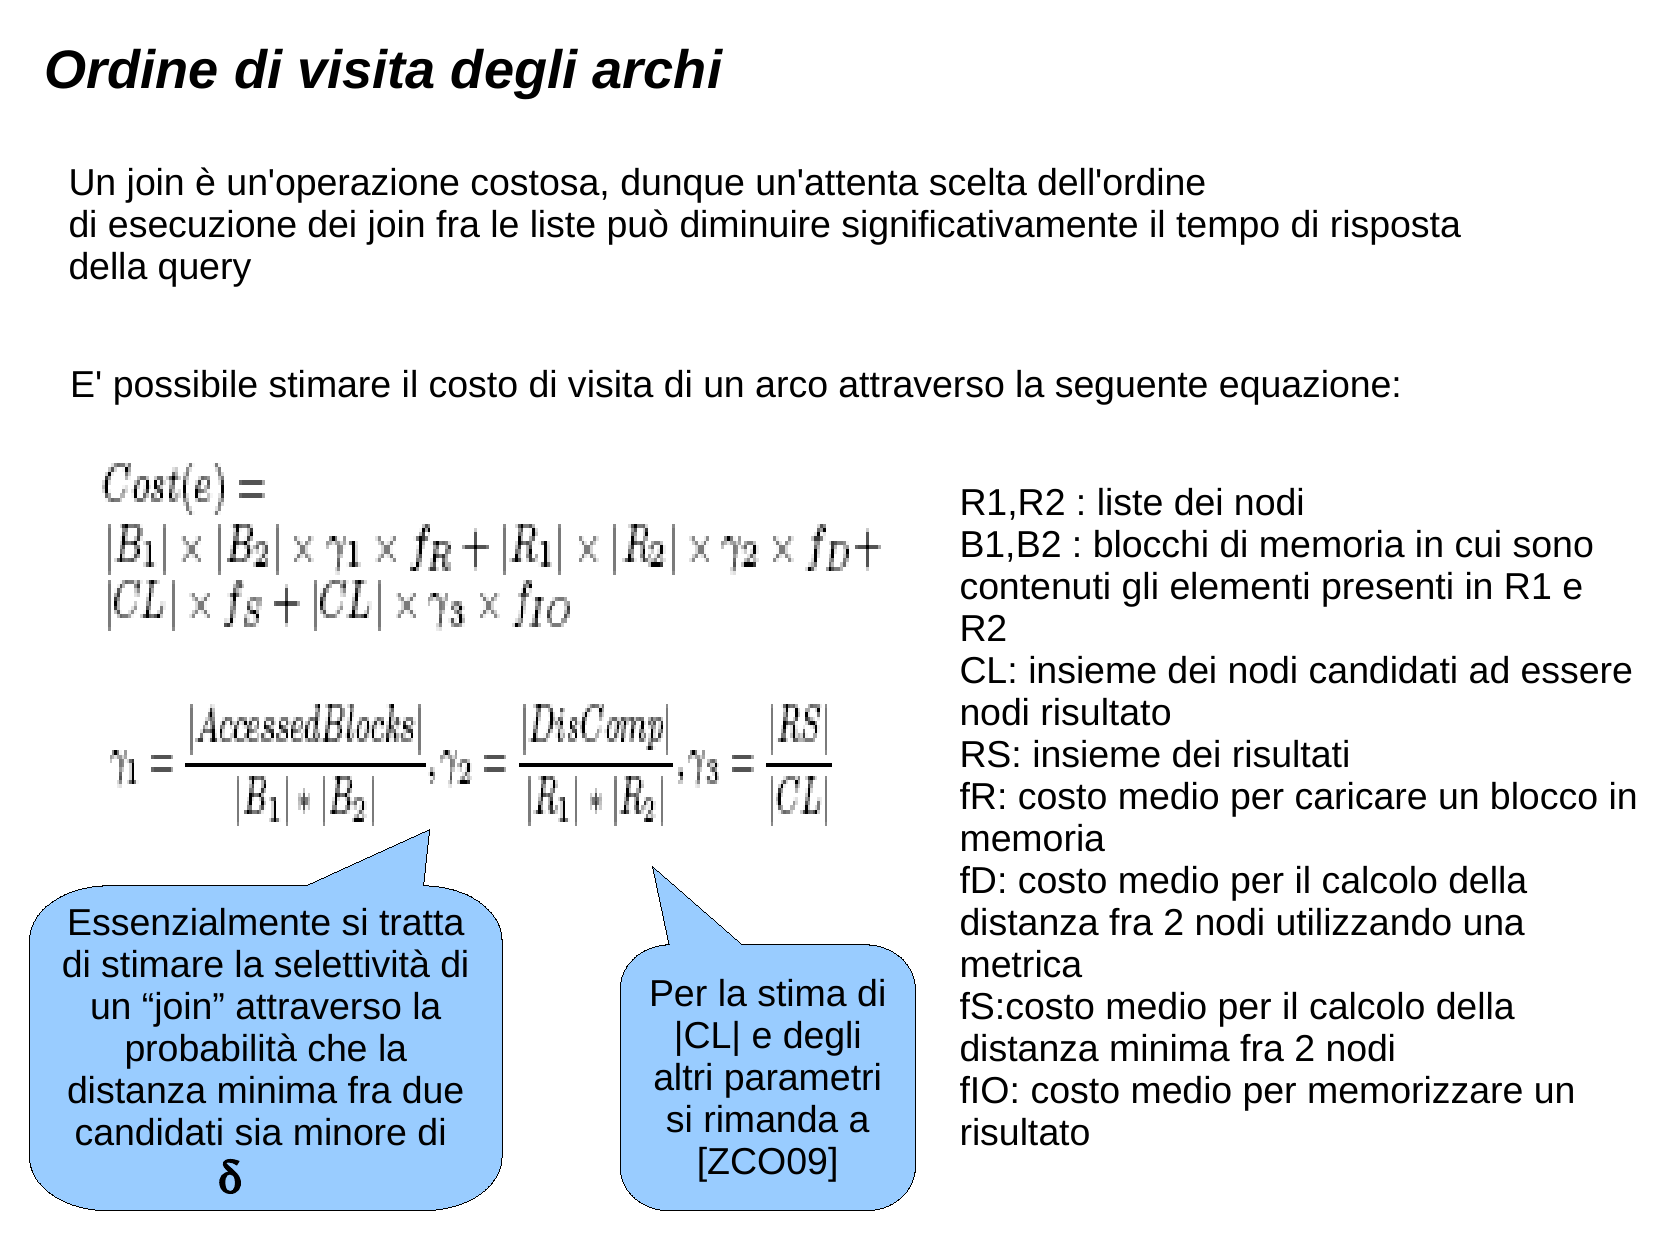

Ordine di visita degli archi
Un join è un'operazione costosa, dunque un'attenta scelta dell'ordine
di esecuzione dei join fra le liste può diminuire significativamente il tempo di risposta
della query
E' possibile stimare il costo di visita di un arco attraverso la seguente equazione:
R1,R2 : liste dei nodi
B1,B2 : blocchi di memoria in cui sono contenuti gli elementi presenti in R1 e R2
CL: insieme dei nodi candidati ad essere nodi risultato
RS: insieme dei risultati
fR: costo medio per caricare un blocco in memoria
fD: costo medio per il calcolo della distanza fra 2 nodi utilizzando una metrica
fS:costo medio per il calcolo della distanza minima fra 2 nodi
fIO: costo medio per memorizzare un risultato
Essenzialmente si tratta di stimare la selettività di un “join” attraverso la probabilità che la distanza minima fra due candidati sia minore di
Per la stima di
|CL| e degli altri parametri si rimanda a [ZCO09]